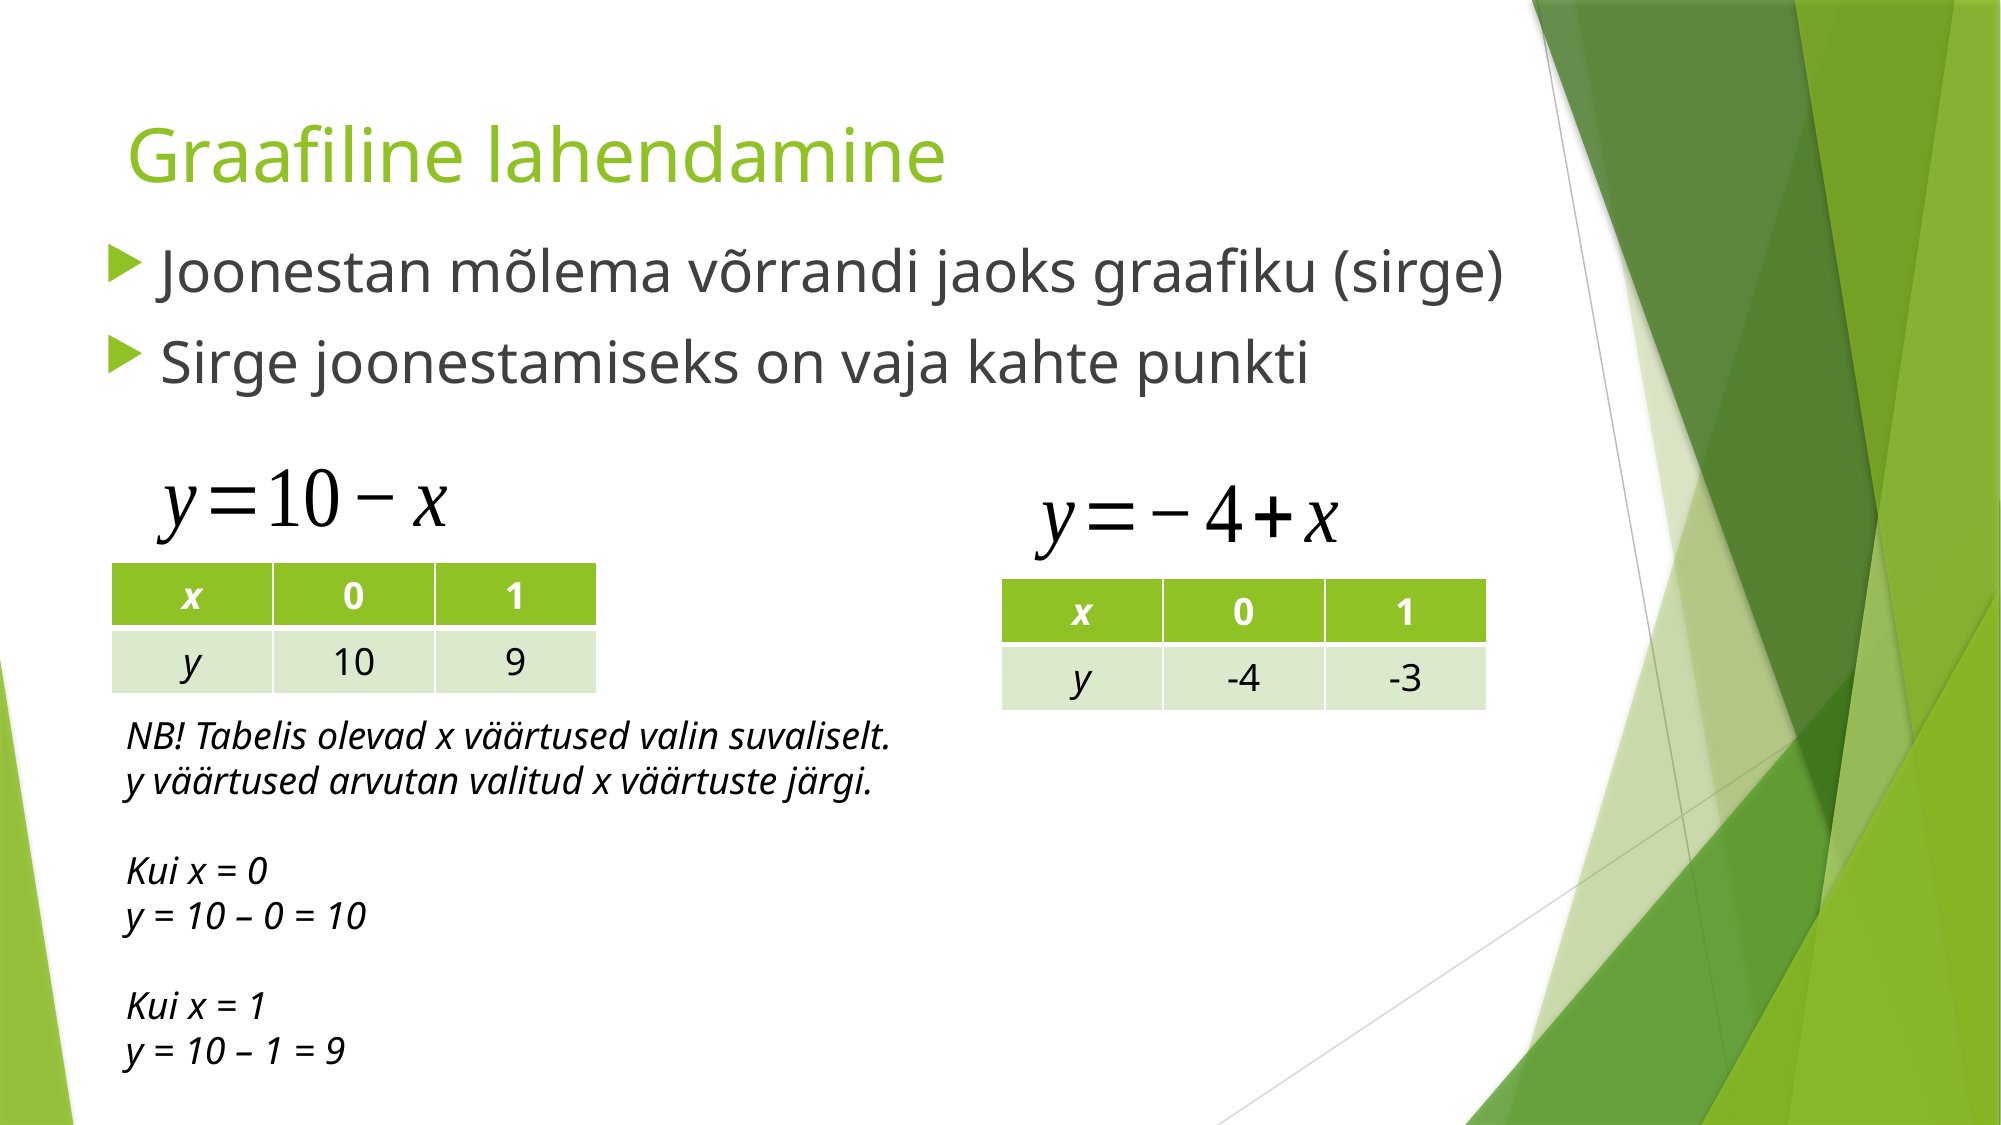

# Graafiline lahendamine
Joonestan mõlema võrrandi jaoks graafiku (sirge)
Sirge joonestamiseks on vaja kahte punkti
| x | 0 | 1 |
| --- | --- | --- |
| y | 10 | 9 |
| x | 0 | 1 |
| --- | --- | --- |
| y | -4 | -3 |
NB! Tabelis olevad x väärtused valin suvaliselt.
y väärtused arvutan valitud x väärtuste järgi.
Kui x = 0
y = 10 – 0 = 10
Kui x = 1
y = 10 – 1 = 9